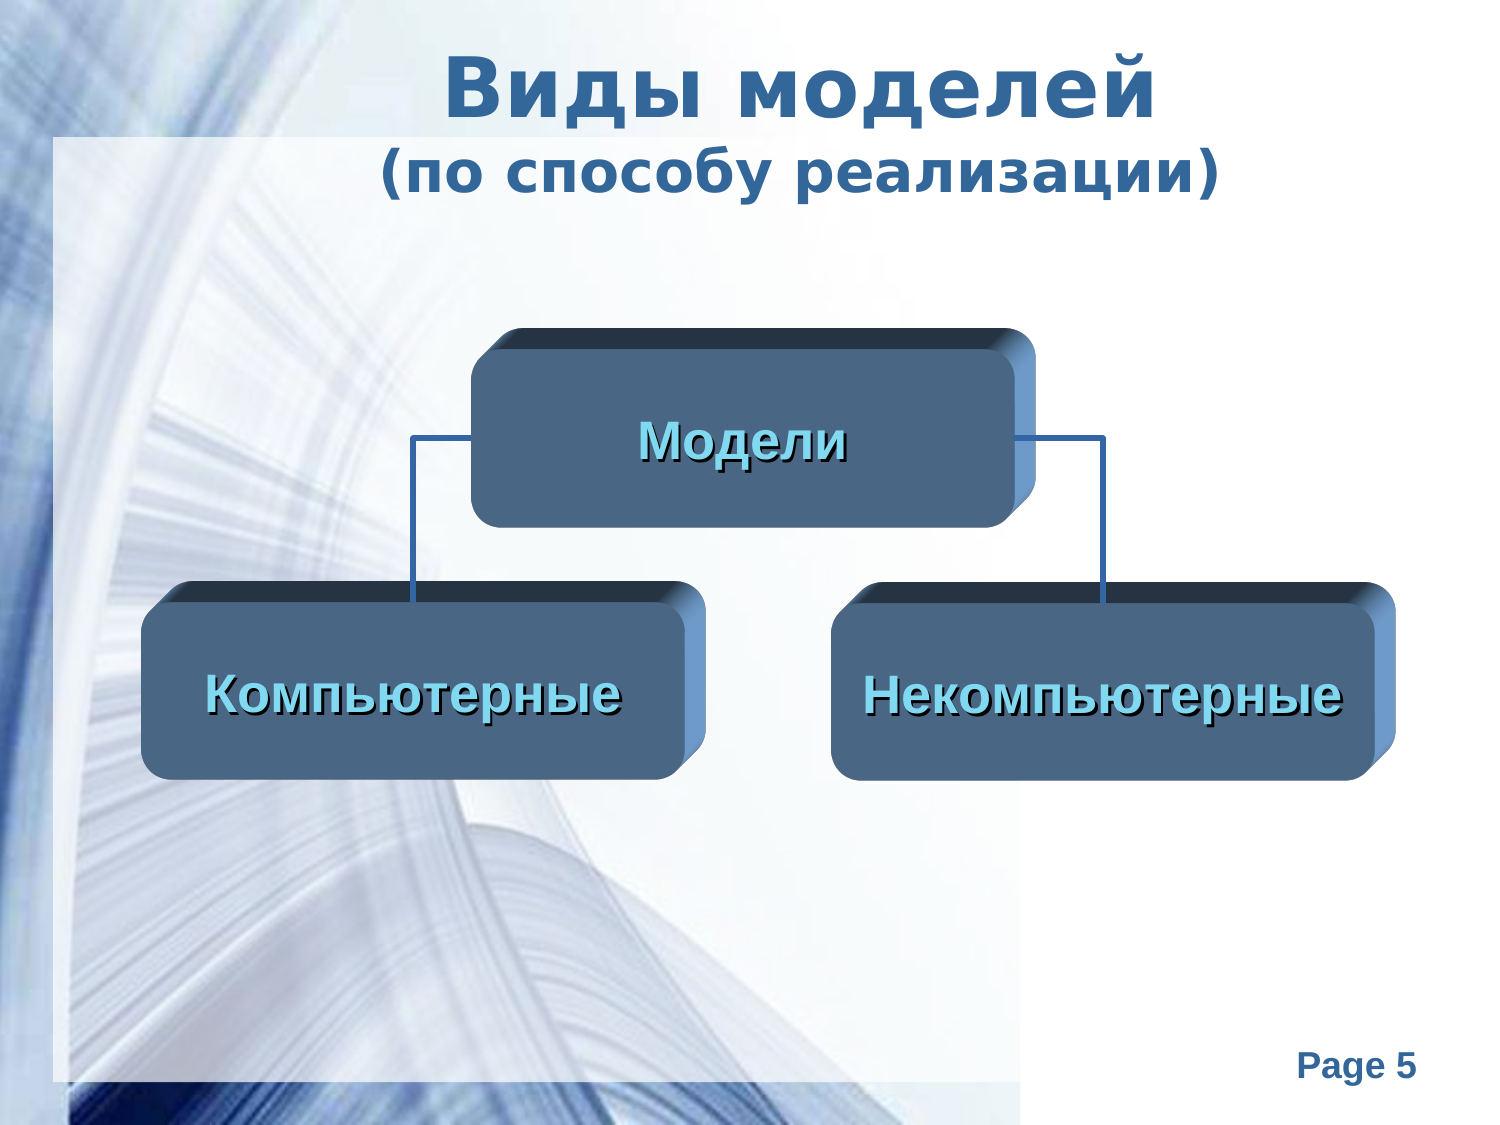

Виды моделей
(по способу реализации)
Модели
Компьютерные
Некомпьютерные